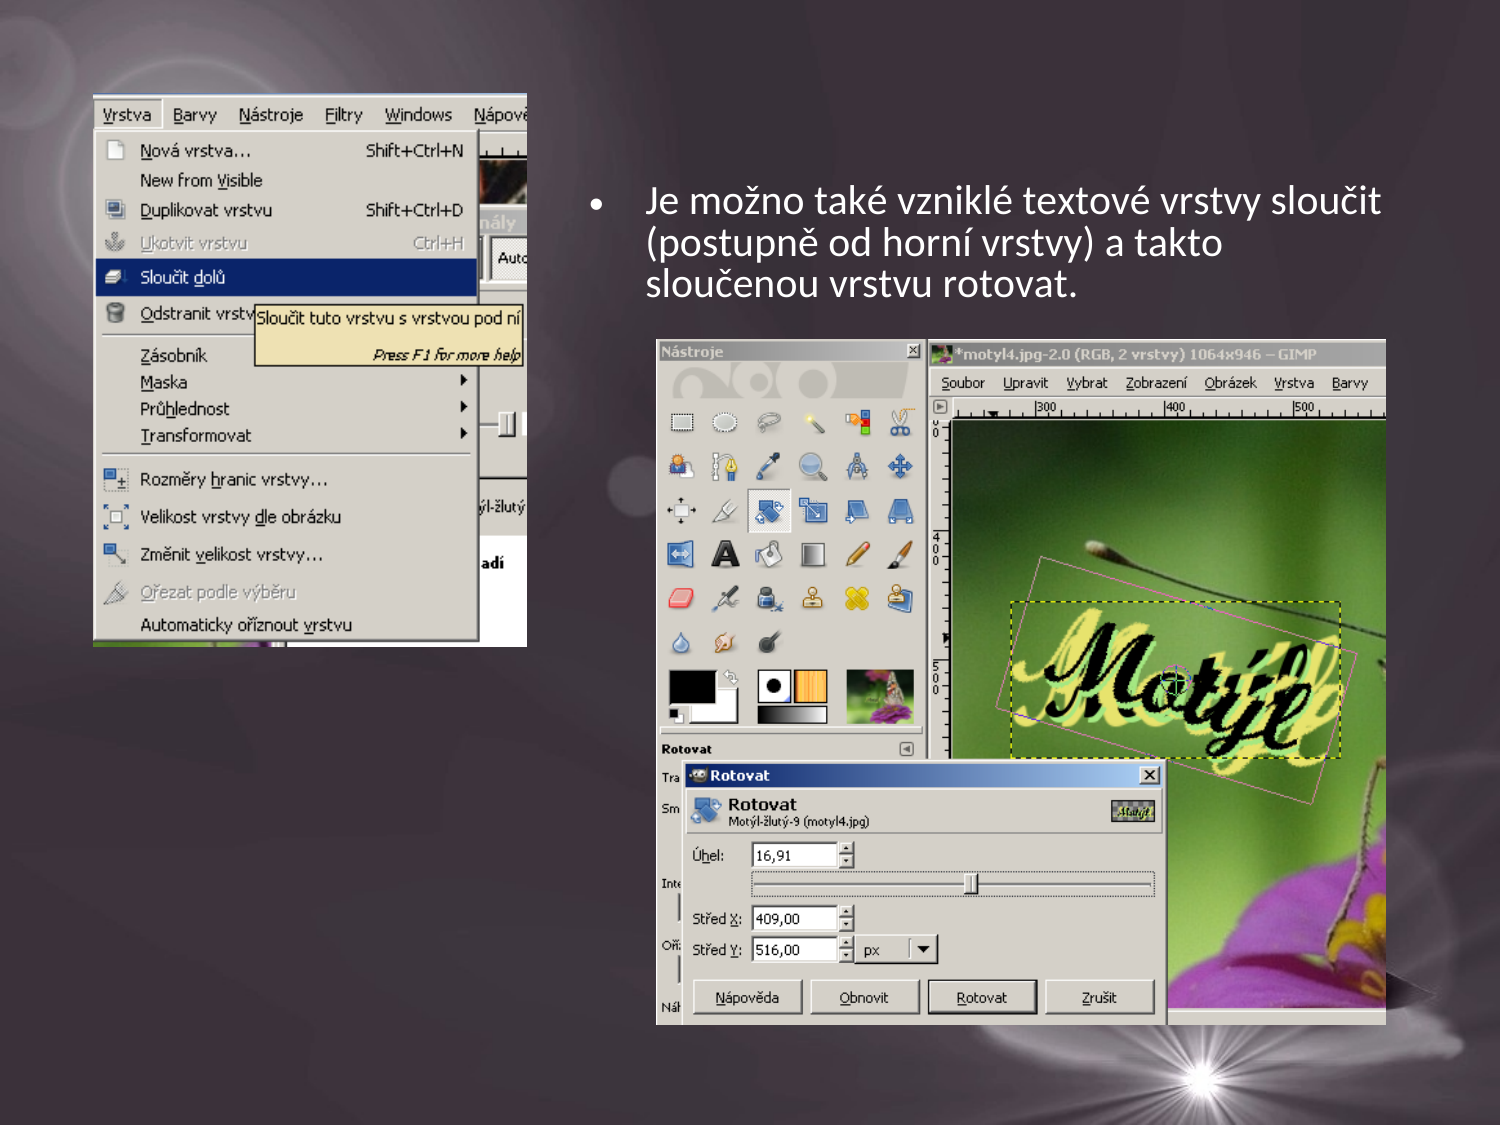

# Je možno také vzniklé textové vrstvy sloučit (postupně od horní vrstvy) a takto sloučenou vrstvu rotovat.